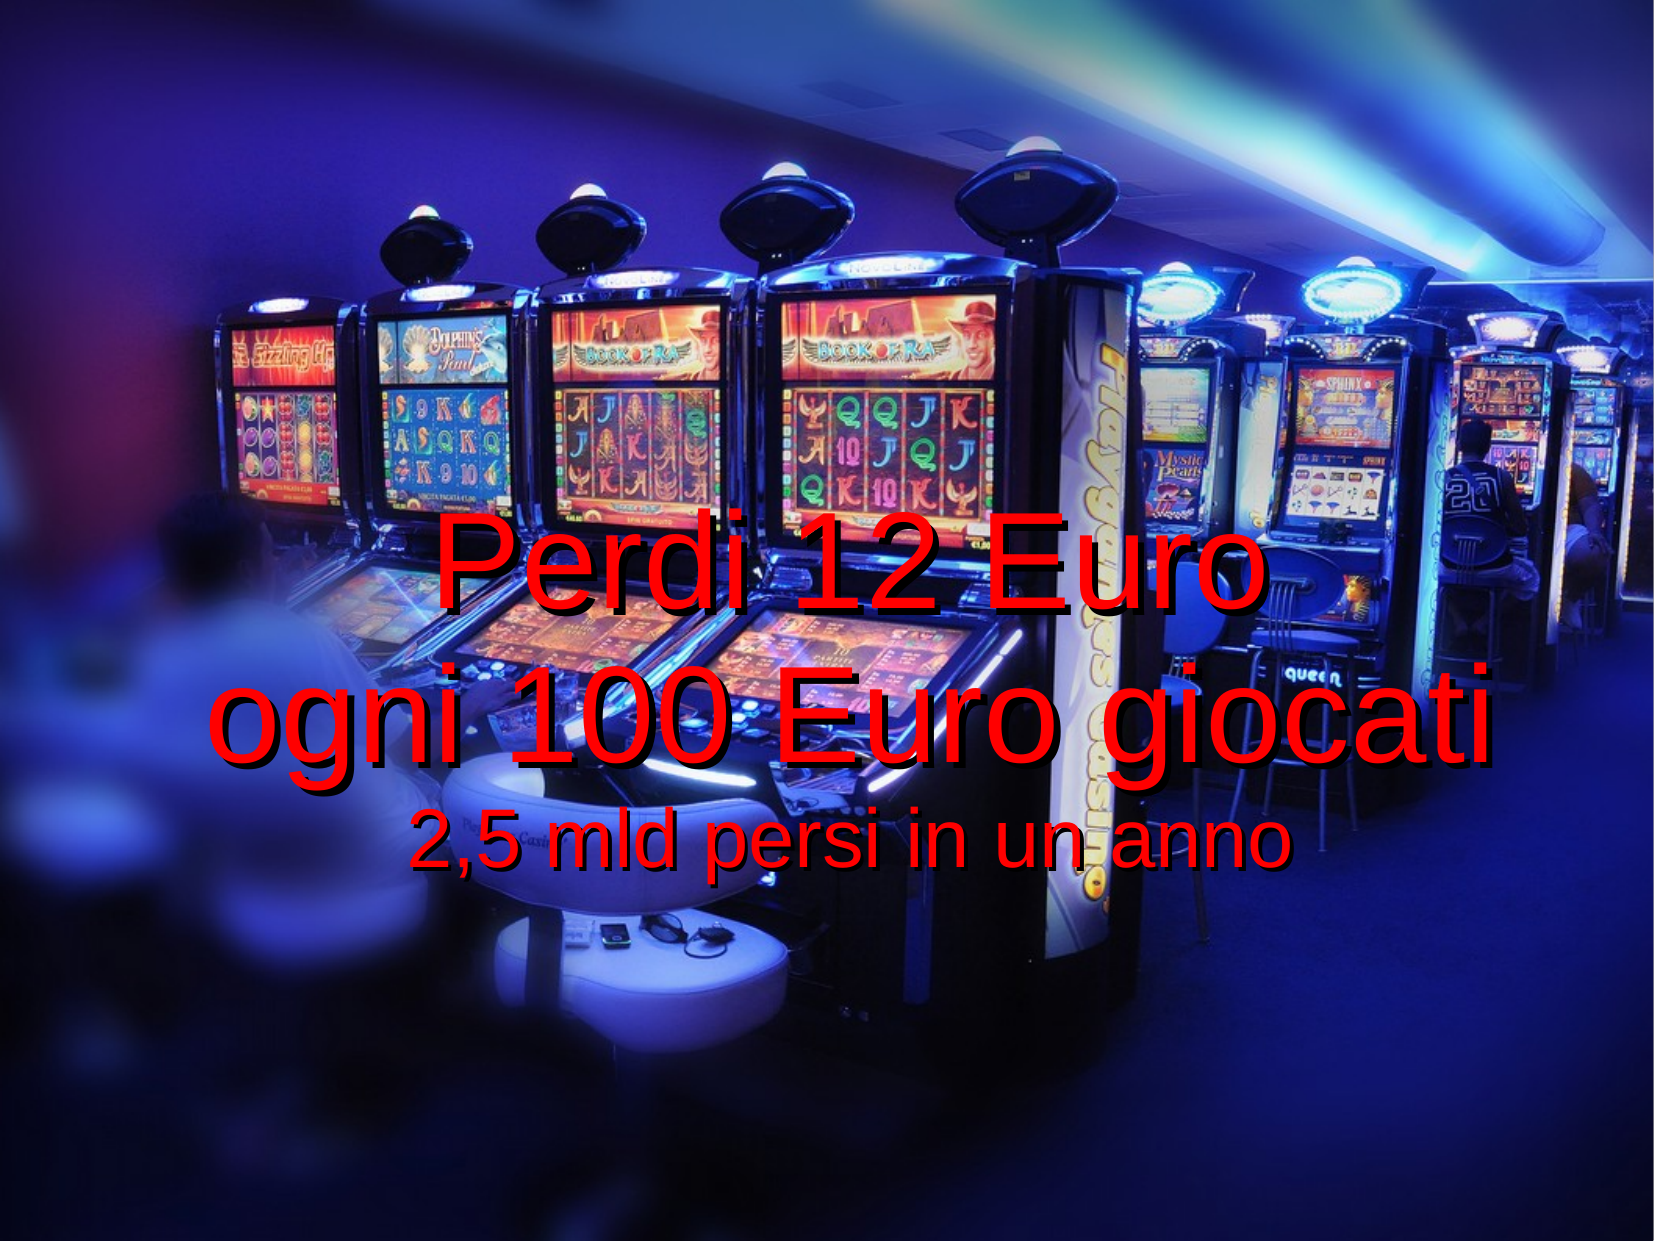

# Perdi 12 Euro ogni 100 Euro giocati 2,5 mld persi in un anno